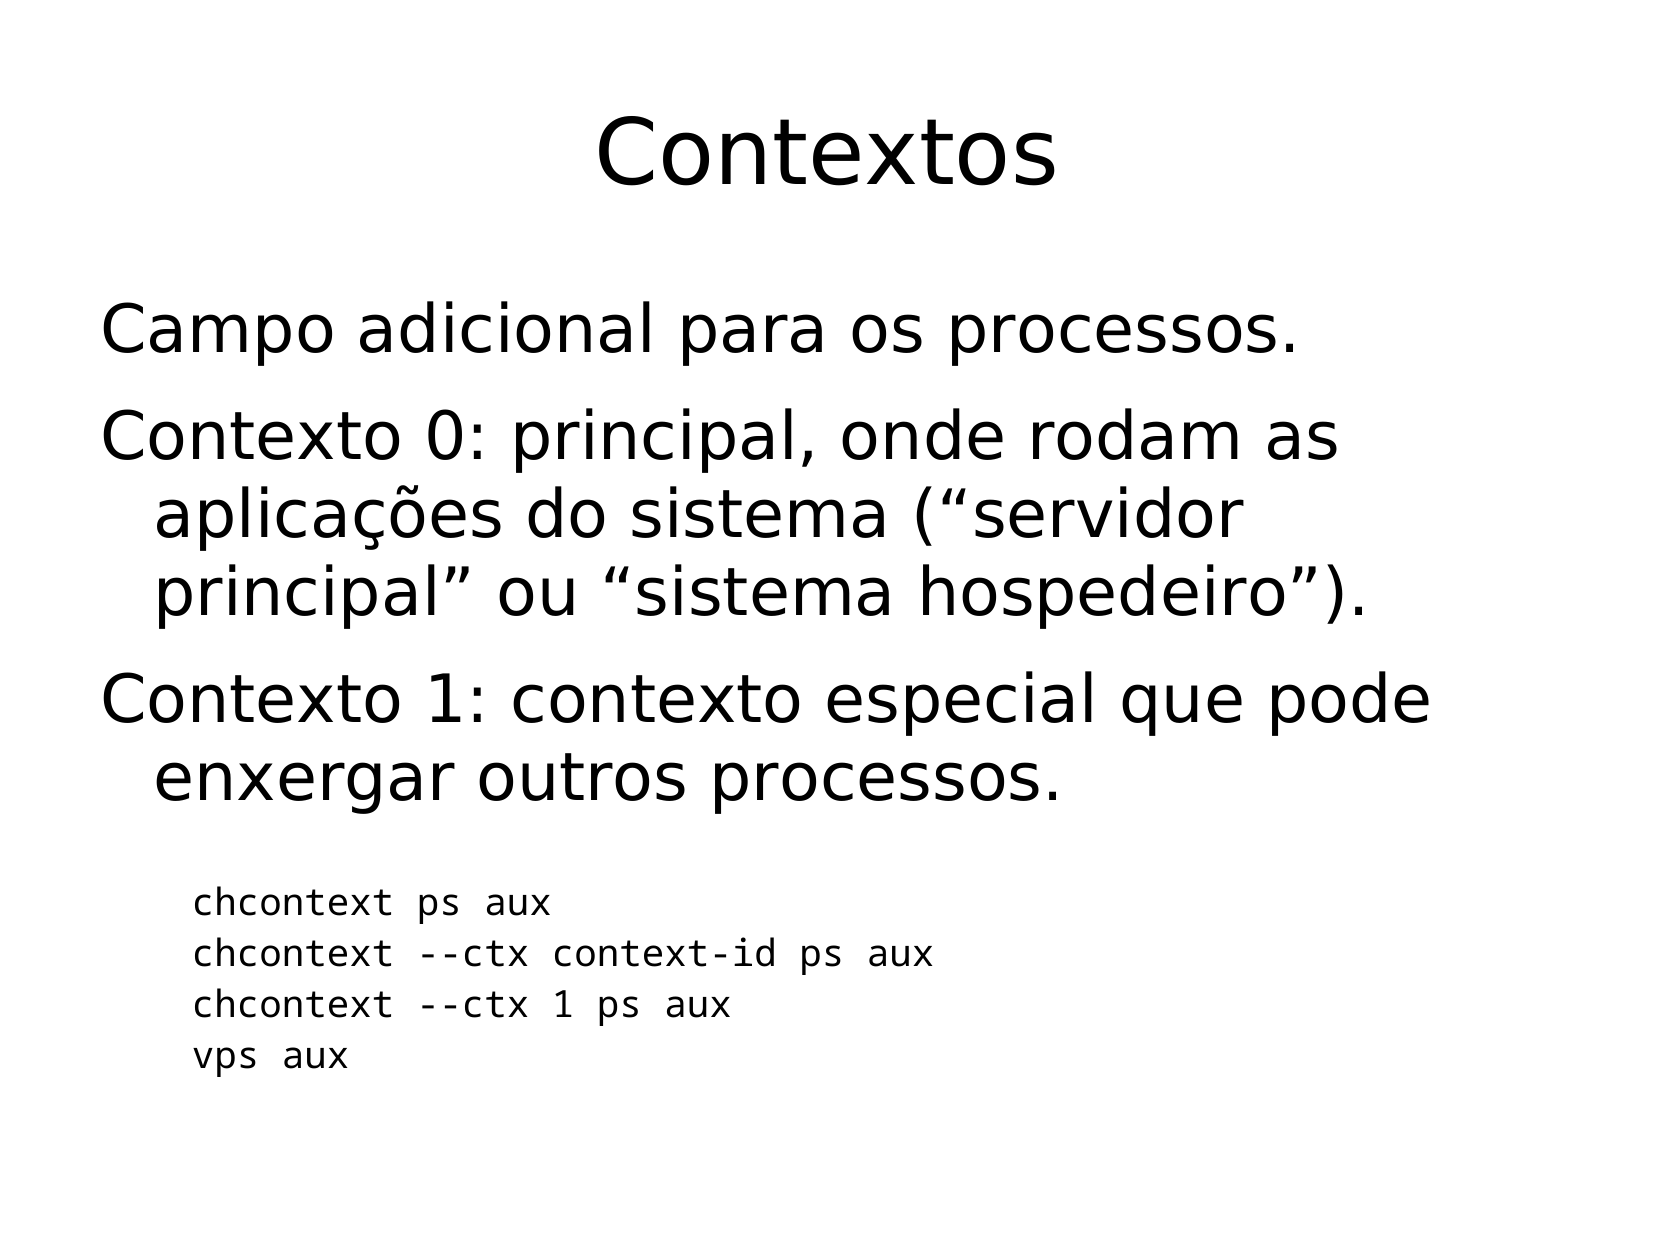

# Contextos
Campo adicional para os processos.
Contexto 0: principal, onde rodam as aplicações do sistema (“servidor principal” ou “sistema hospedeiro”).
Contexto 1: contexto especial que pode enxergar outros processos.
chcontext ps aux
chcontext --ctx context-id ps aux
chcontext --ctx 1 ps aux
vps aux